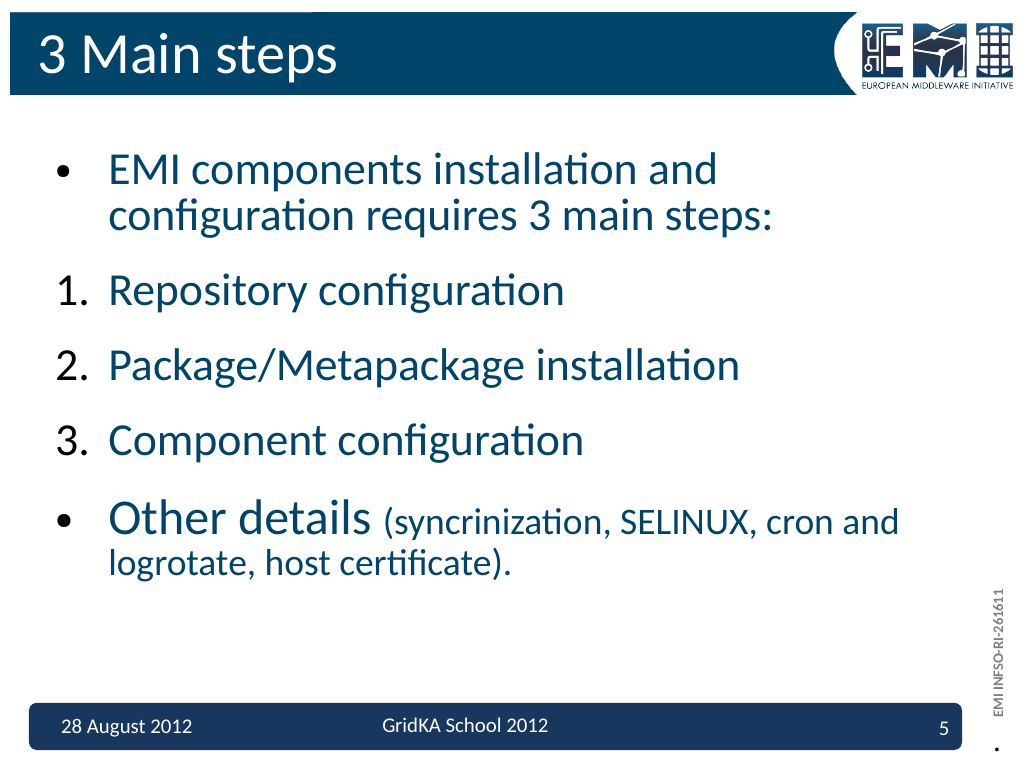

# 3 Main steps
EMI components installation and configuration requires 3 main steps:
Repository configuration
Package/Metapackage installation
Component configuration
Other details (syncrinization, SELINUX, cron and logrotate, host certificate).
GridKA School 2012
5